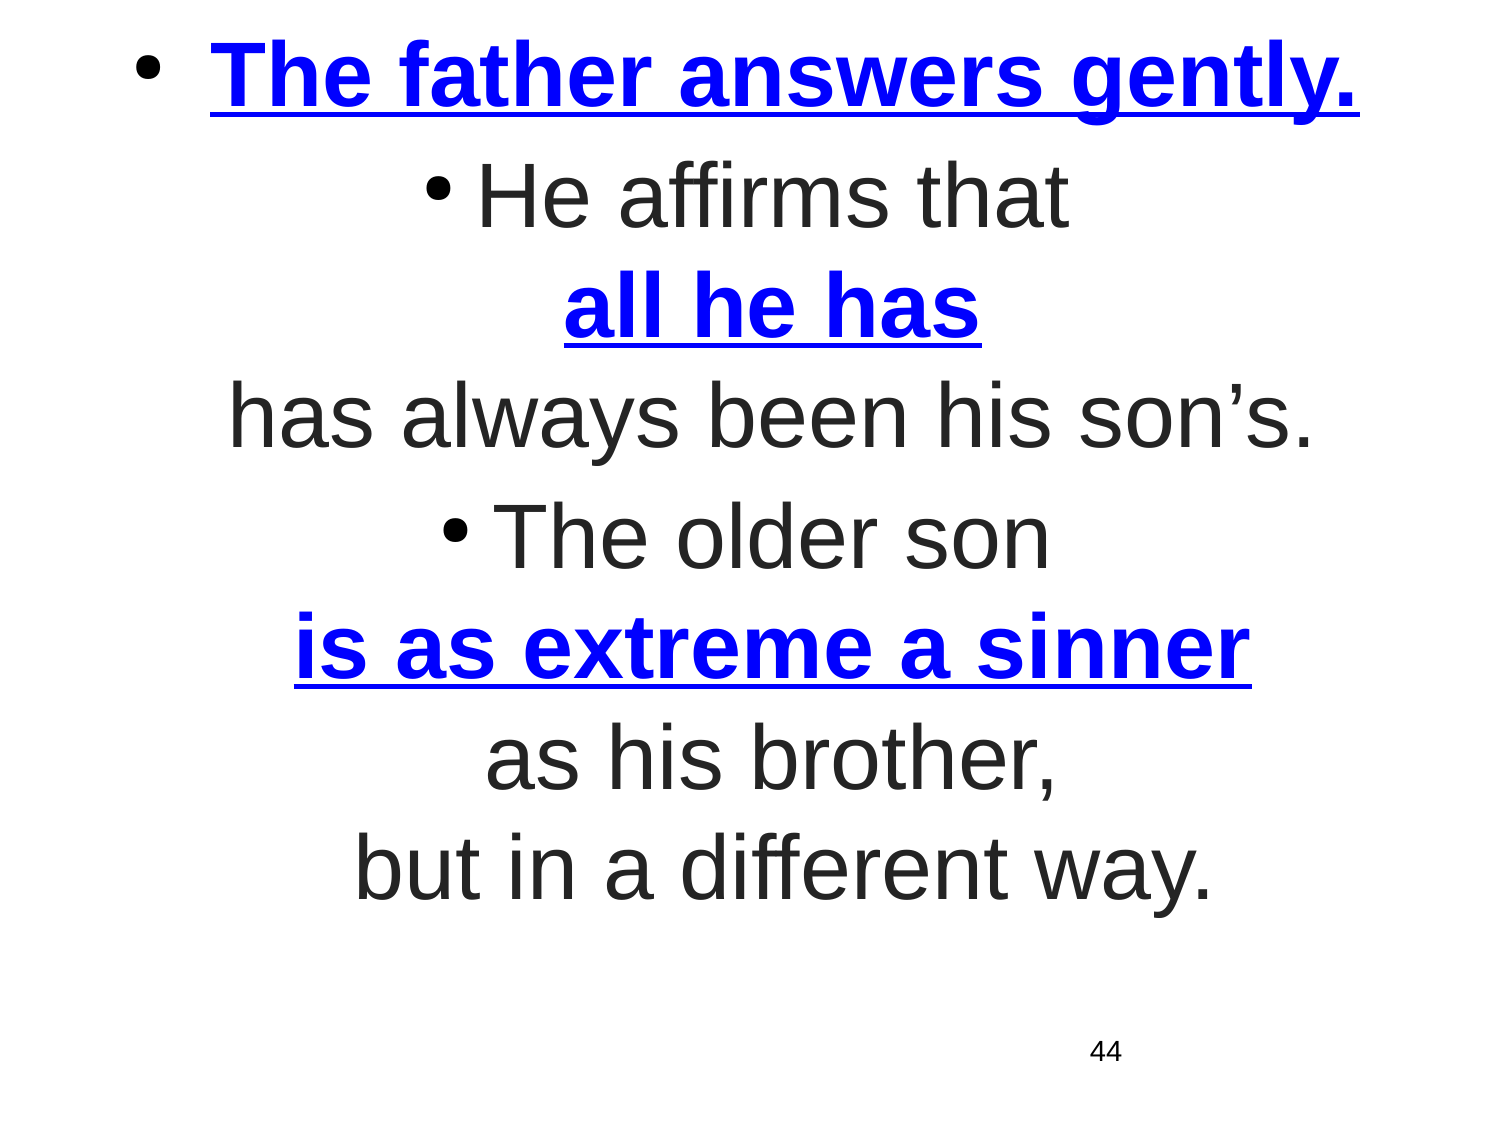

# The father answers gently.
He affirms that
all he has
has always been his son’s.
The older son
is as extreme a sinner
as his brother,
but in a different way.
44